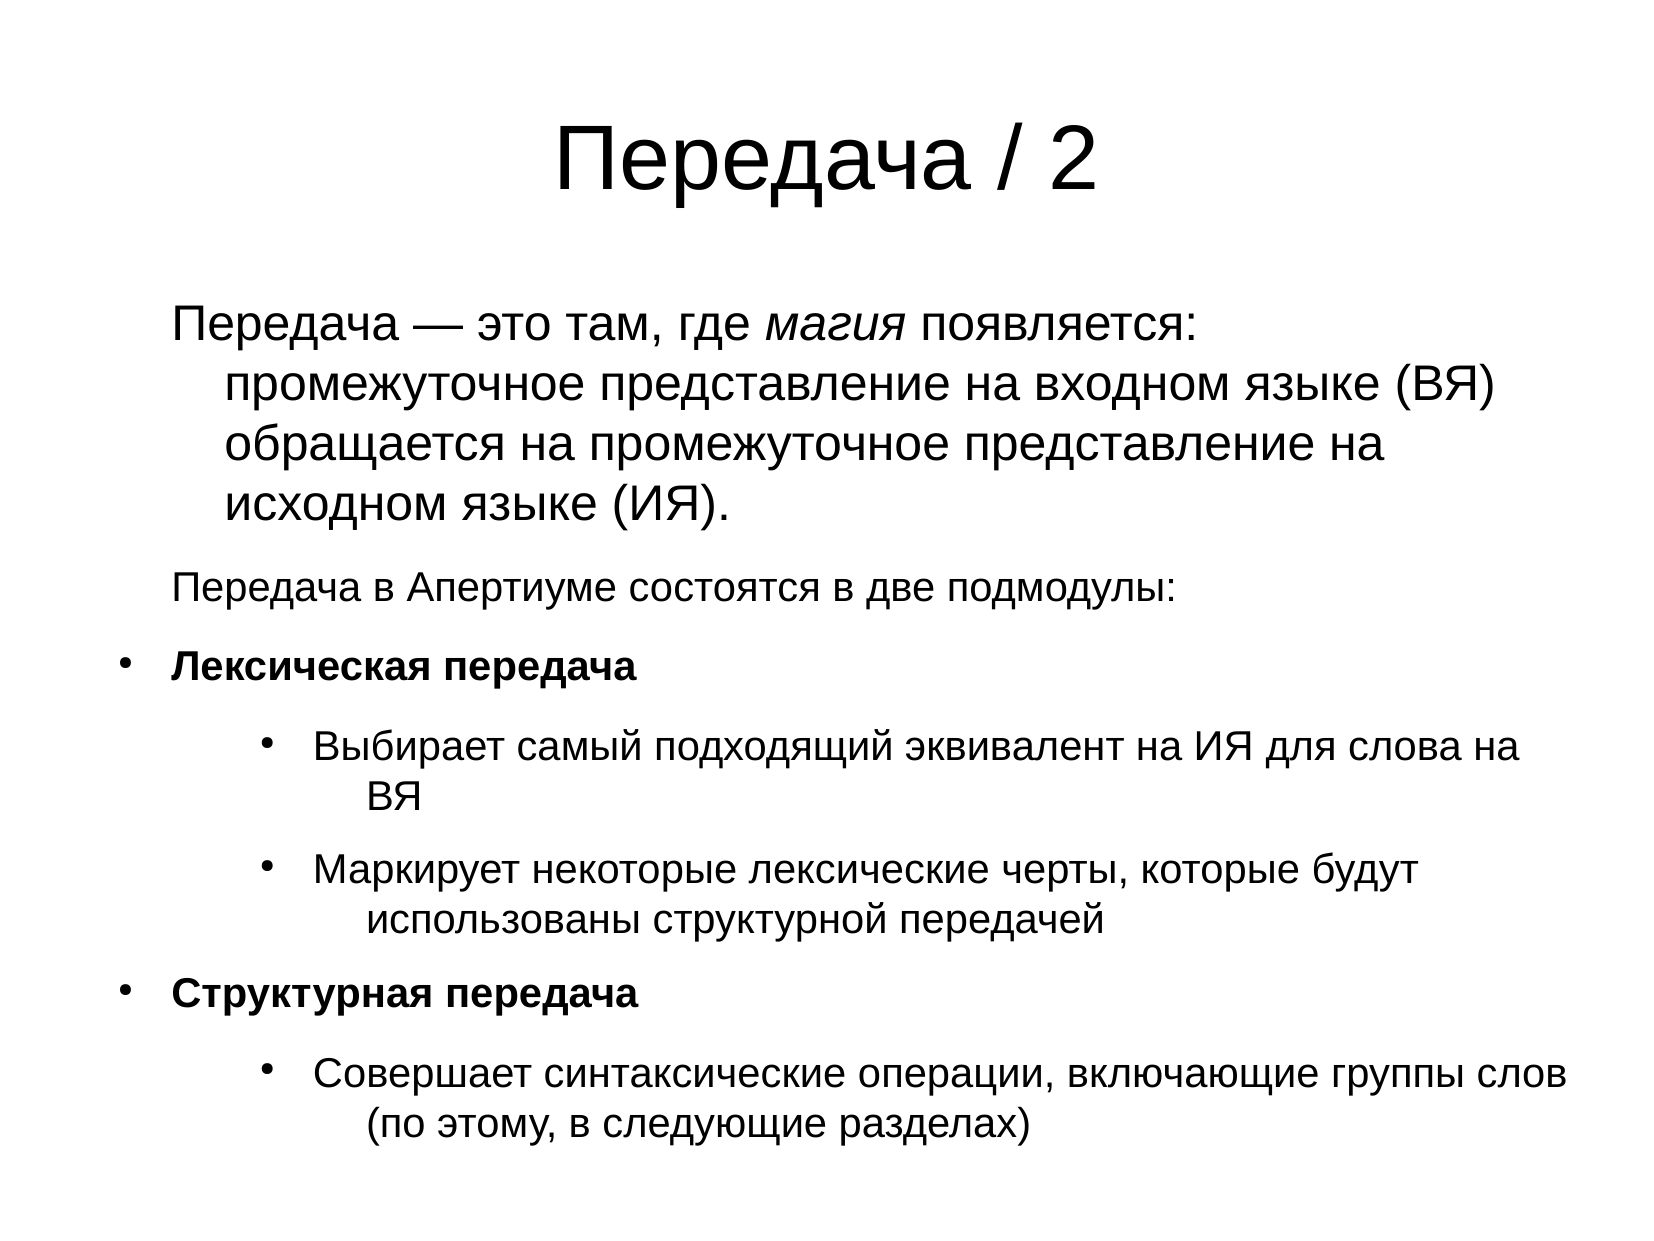

# Передача / 2
Передача — это там, где магия появляется: промежуточное представление на входном языке (ВЯ) обращается на промежуточное представление на исходном языке (ИЯ).
Передача в Апертиуме состоятся в две подмодулы:
Лексическая передача
Выбирает самый подходящий эквивалент на ИЯ для слова на ВЯ
Маркирует некоторые лексические черты, которые будут использованы структурной передачей
Структурная передача
Совершает синтаксические операции, включающие группы слов (по этому, в следующие разделах)